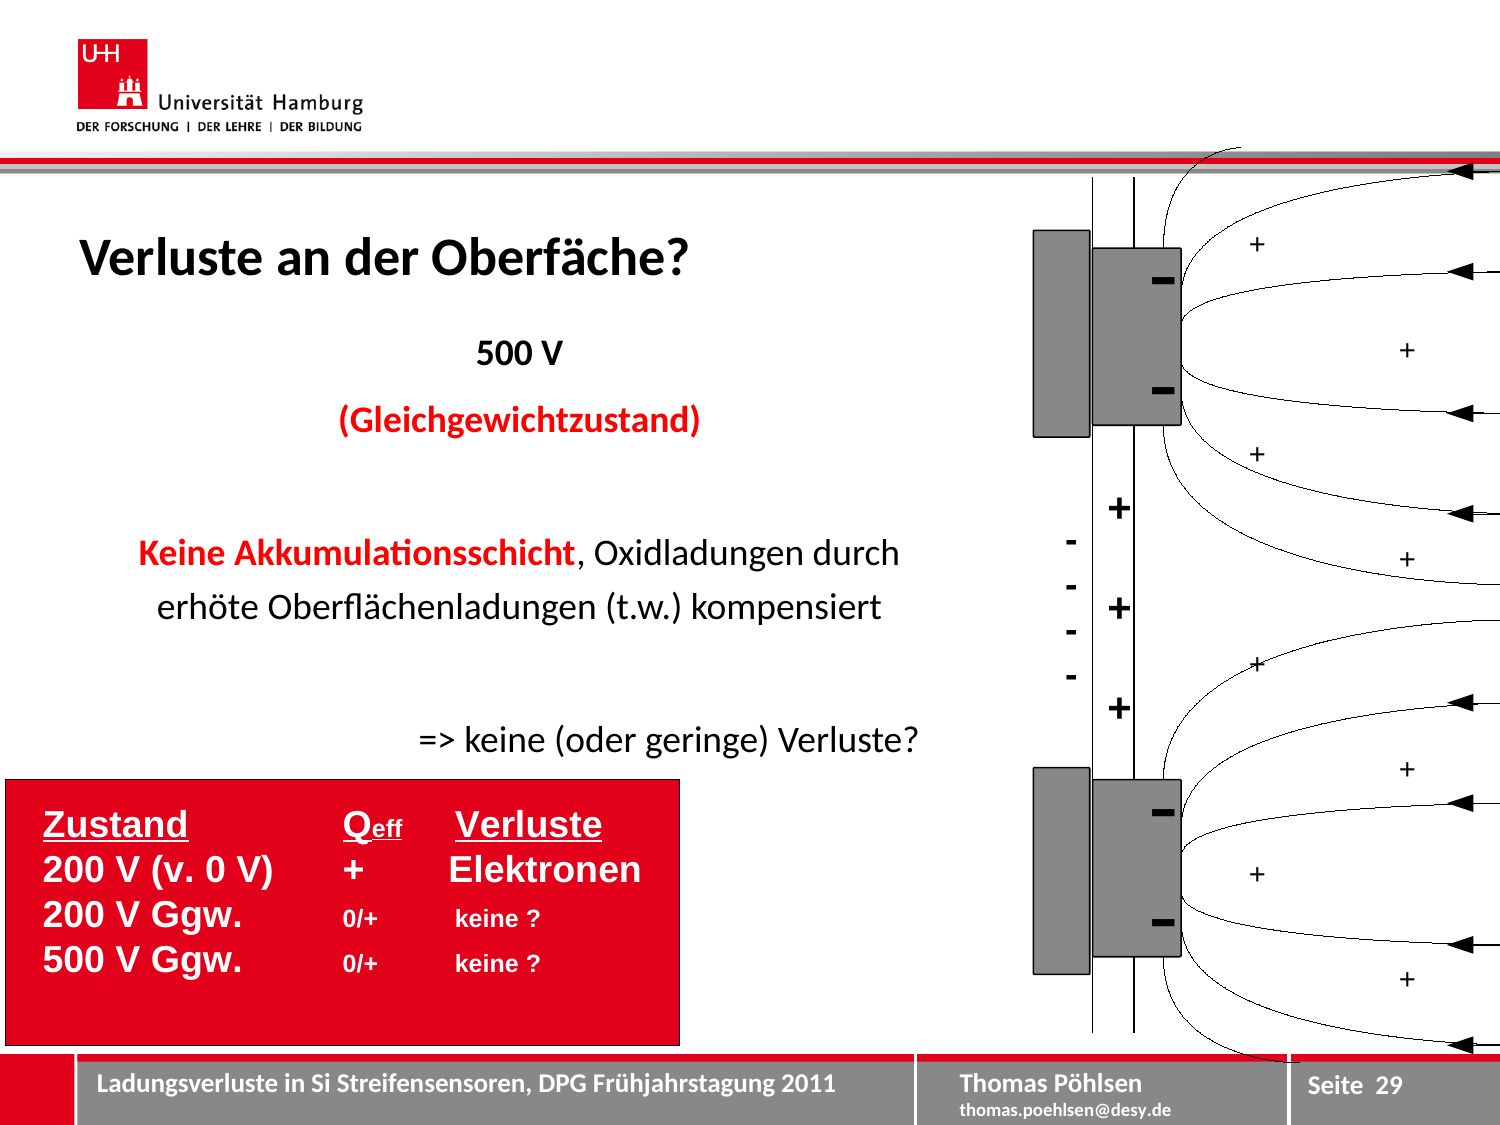

# Verluste an der Oberfäche?
-
-
+
	+
+
	+
+
	+
+
	+
500 V
(Gleichgewichtzustand)
Keine Akkumulationsschicht, Oxidladungen durch erhöte Oberflächenladungen (t.w.) kompensiert
		=> keine (oder geringe) Verluste?
+
+
+
-
-
-
-
-
-
Zustand		Qeff Verluste
200 V (v. 0 V)	+ Elektronen
200 V Ggw.	0/+ keine ?
500 V Ggw.	0/+ keine ?